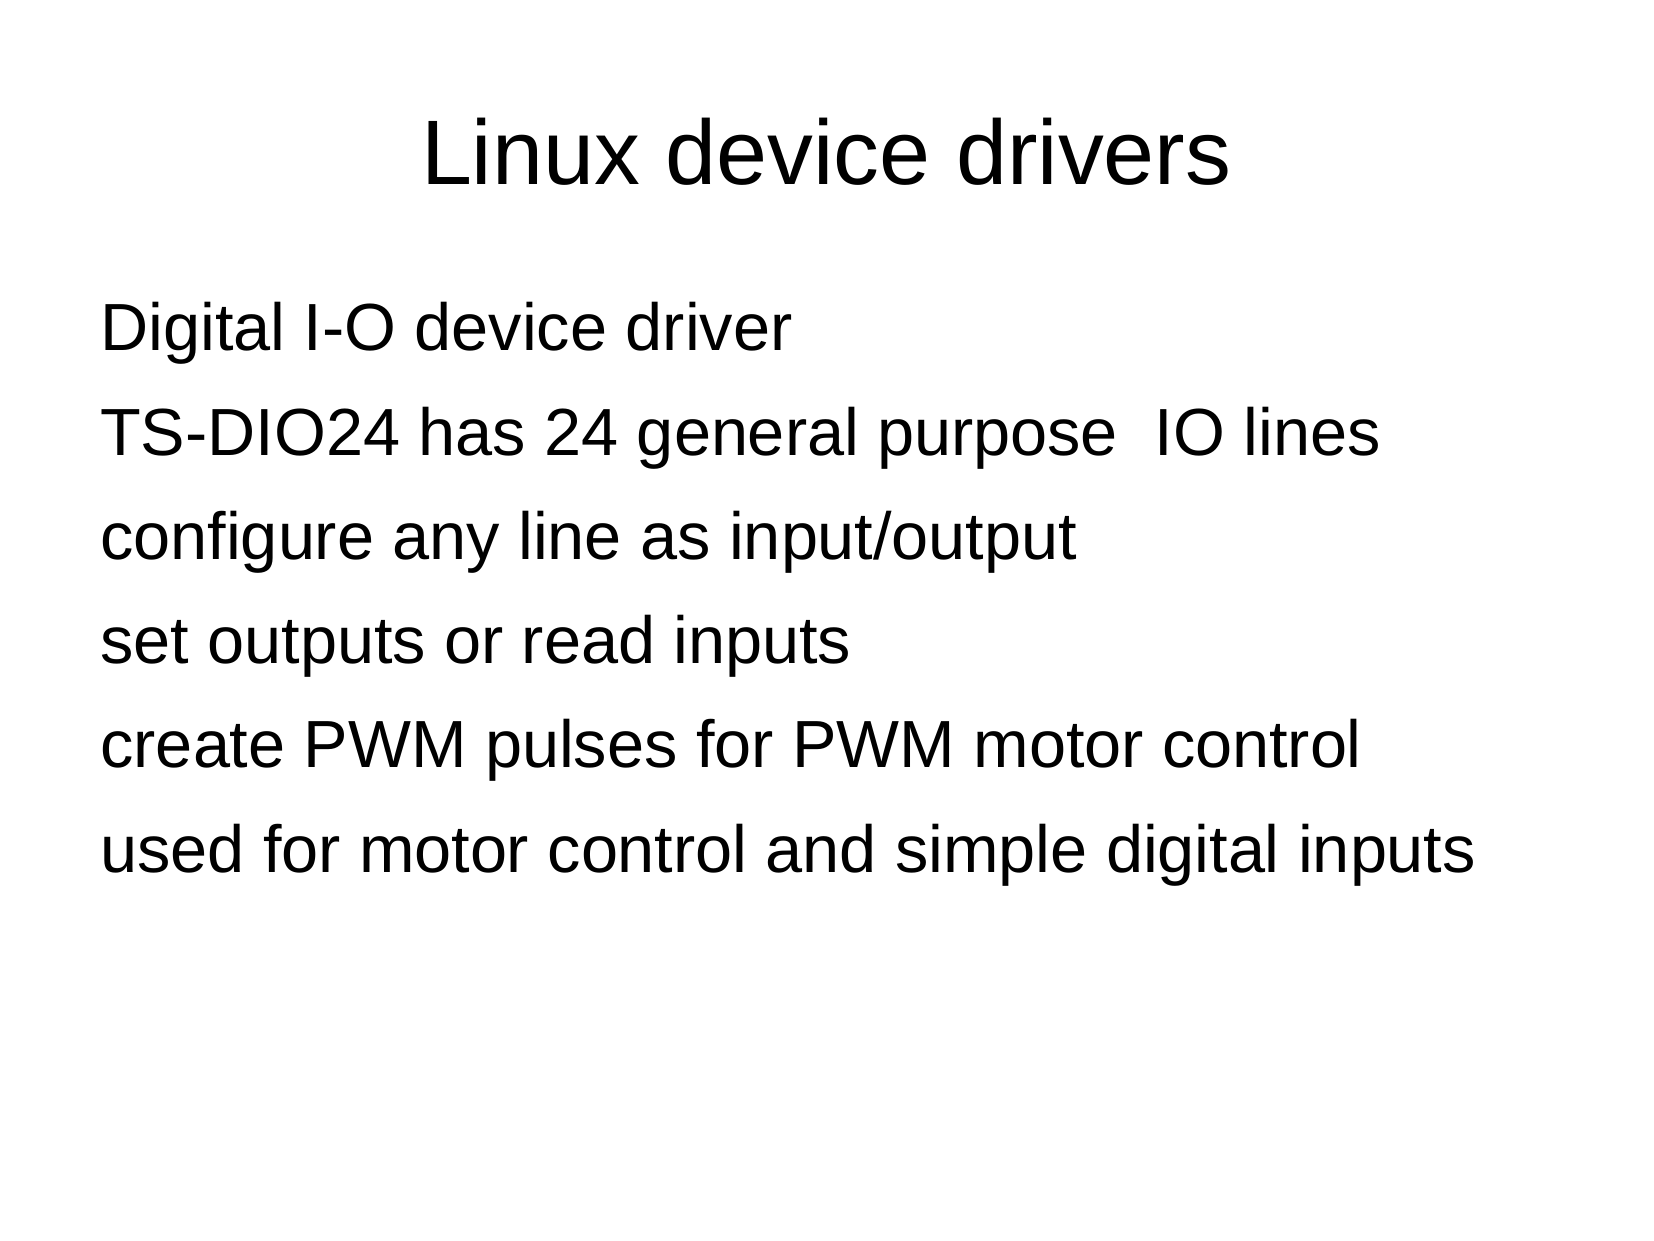

# Linux device drivers
Digital I-O device driver
TS-DIO24 has 24 general purpose IO lines
configure any line as input/output
set outputs or read inputs
create PWM pulses for PWM motor control
used for motor control and simple digital inputs